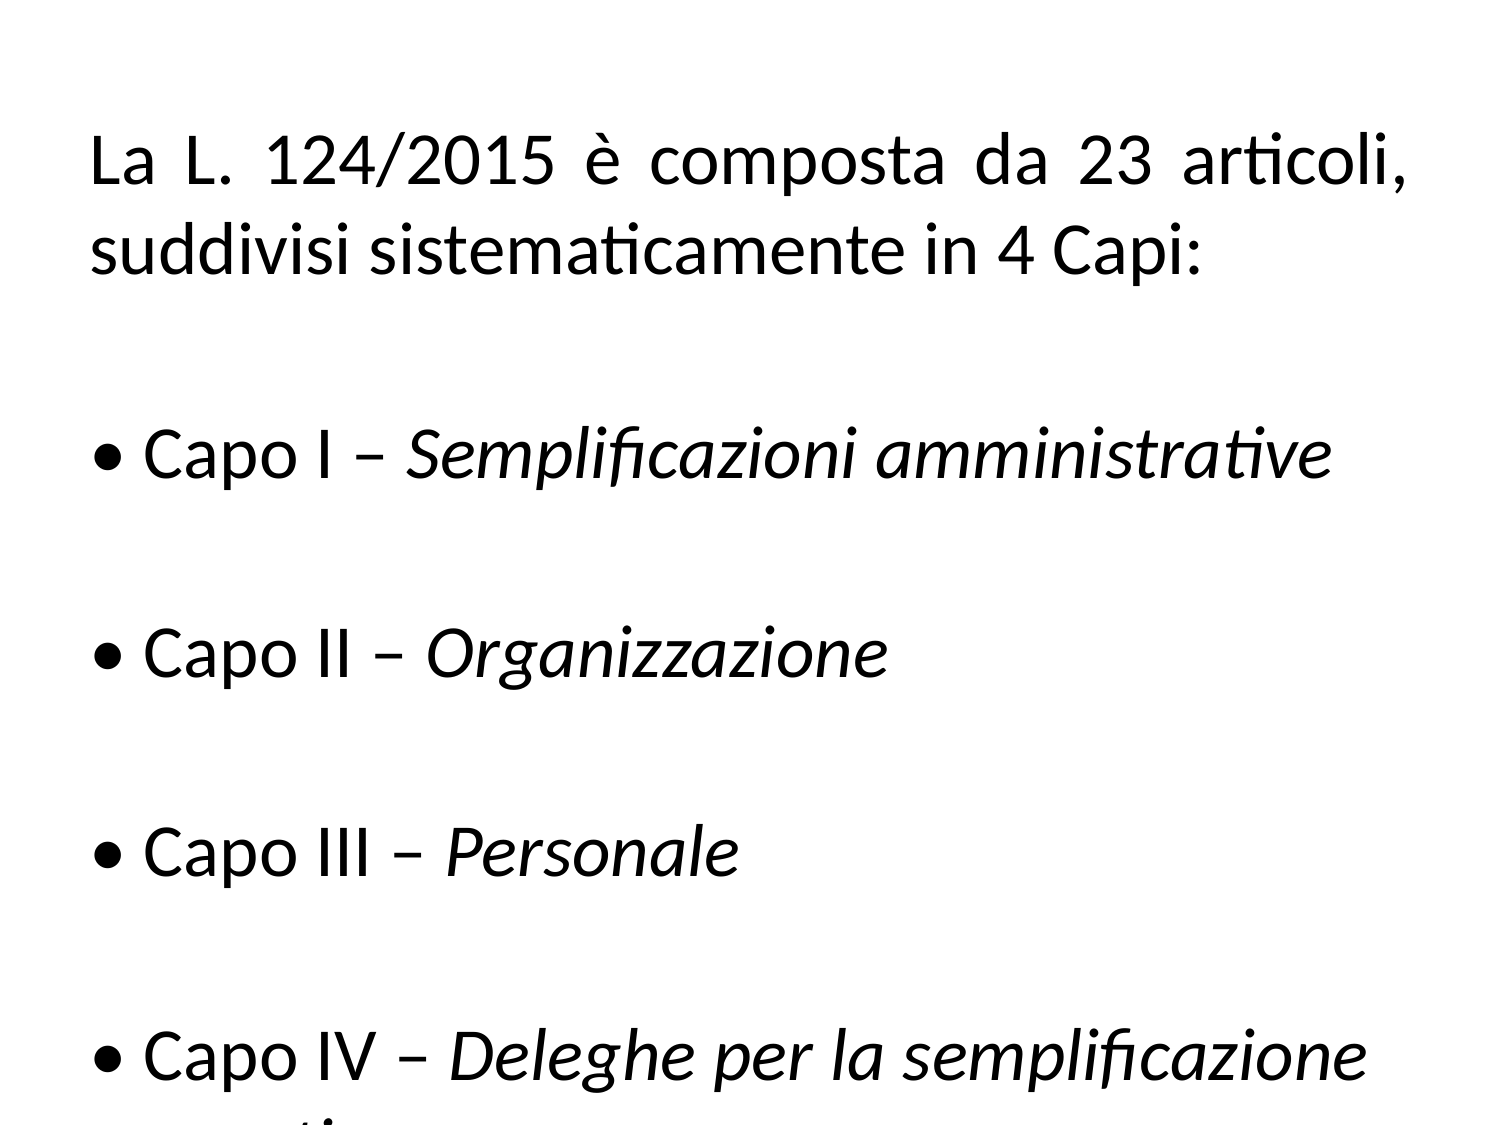

# La L. 124/2015 è composta da 23 articoli, suddivisi sistematicamente in 4 Capi:
• Capo I – Semplificazioni amministrative
• Capo II – Organizzazione
• Capo III – Personale
• Capo IV – Deleghe per la semplificazione normativa